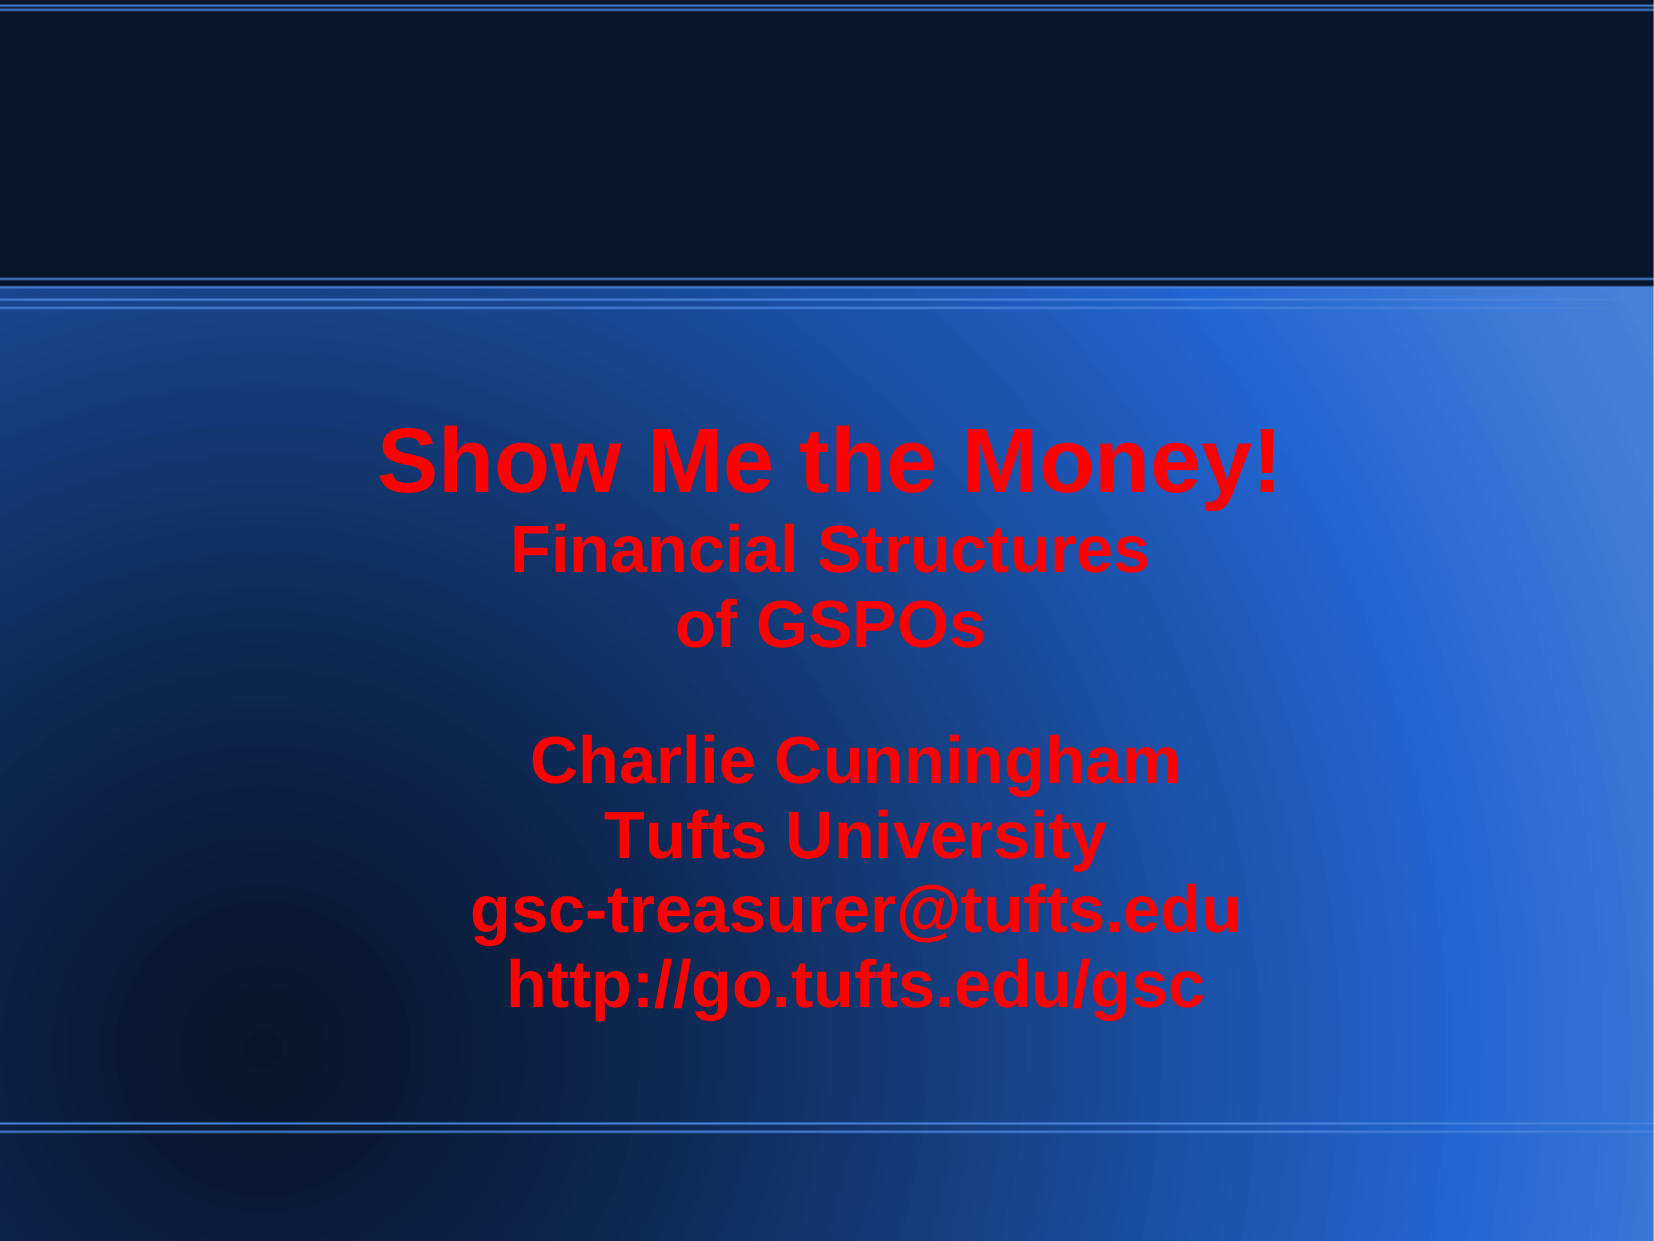

# Show Me the Money! Financial Structures of GSPOs
Charlie Cunningham
Tufts University
gsc-treasurer@tufts.edu
http://go.tufts.edu/gsc